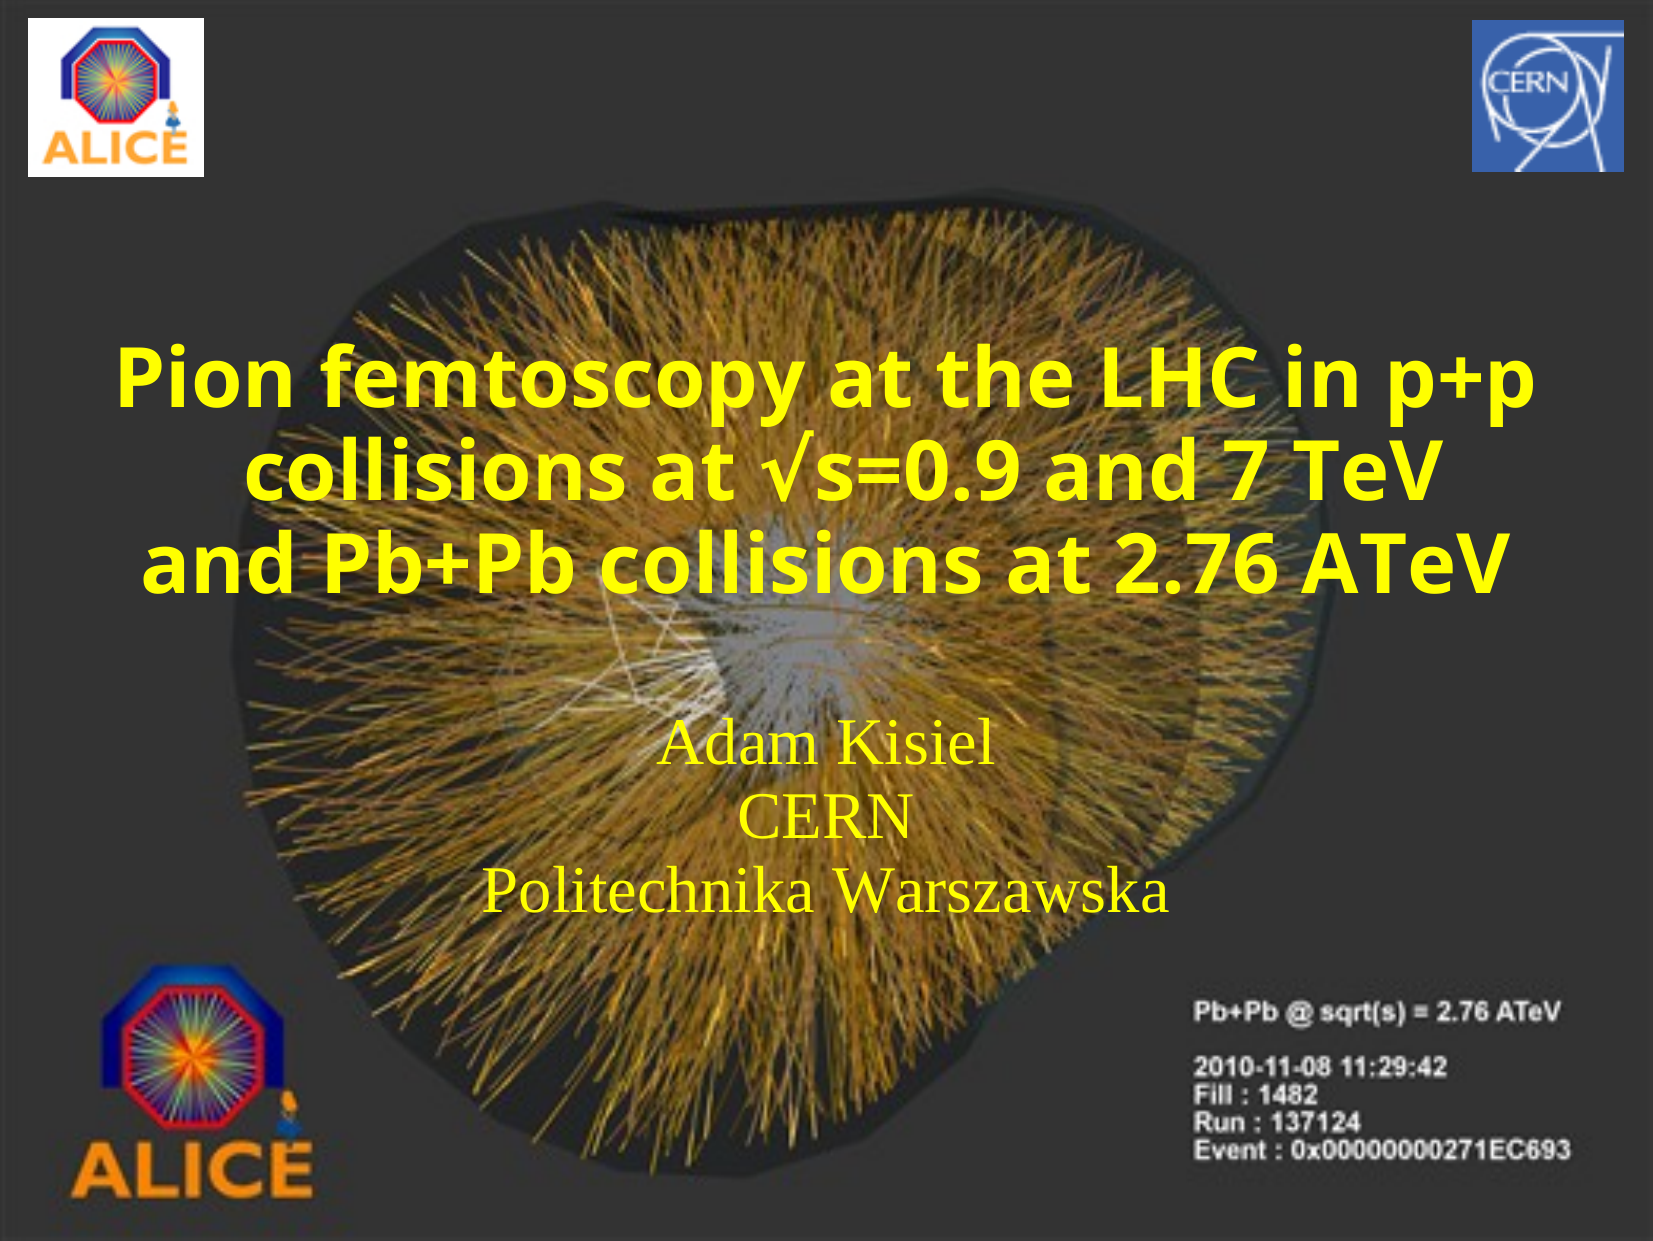

Pion femtoscopy at the LHC in p+p collisions at √s=0.9 and 7 TeV
and Pb+Pb collisions at 2.76 ATeV
Adam Kisiel
CERN
Politechnika Warszawska